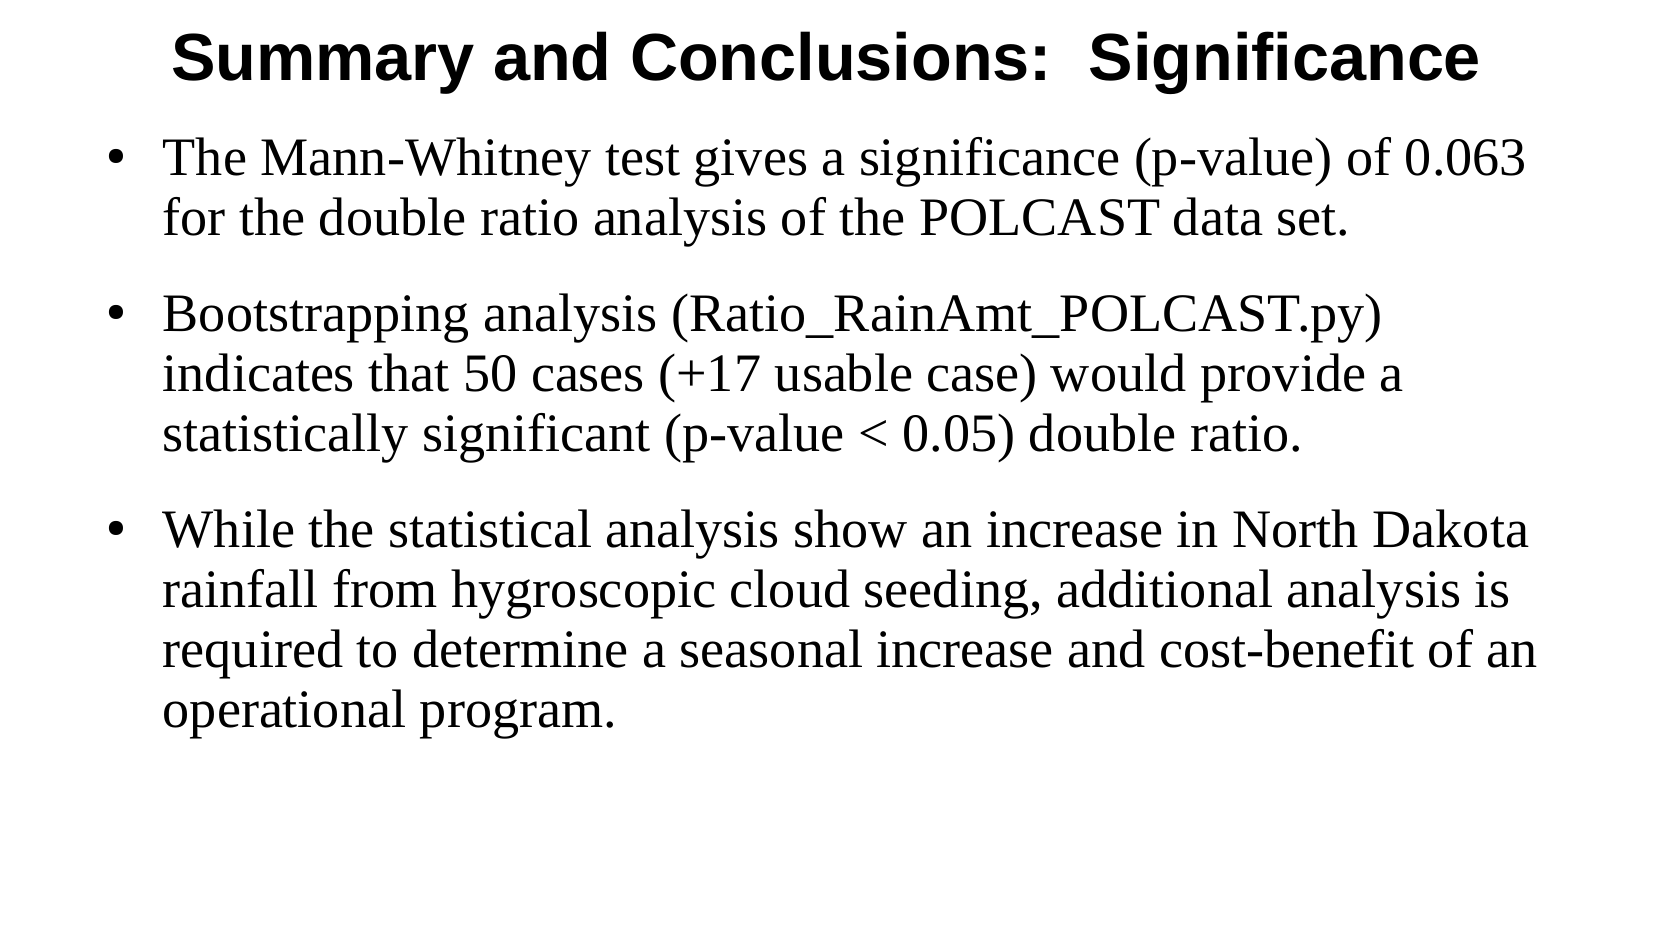

Summary and Conclusions: Significance
# The Mann-Whitney test gives a significance (p-value) of 0.063 for the double ratio analysis of the POLCAST data set.
Bootstrapping analysis (Ratio_RainAmt_POLCAST.py) indicates that 50 cases (+17 usable case) would provide a statistically significant (p-value < 0.05) double ratio.
While the statistical analysis show an increase in North Dakota rainfall from hygroscopic cloud seeding, additional analysis is required to determine a seasonal increase and cost-benefit of an operational program.